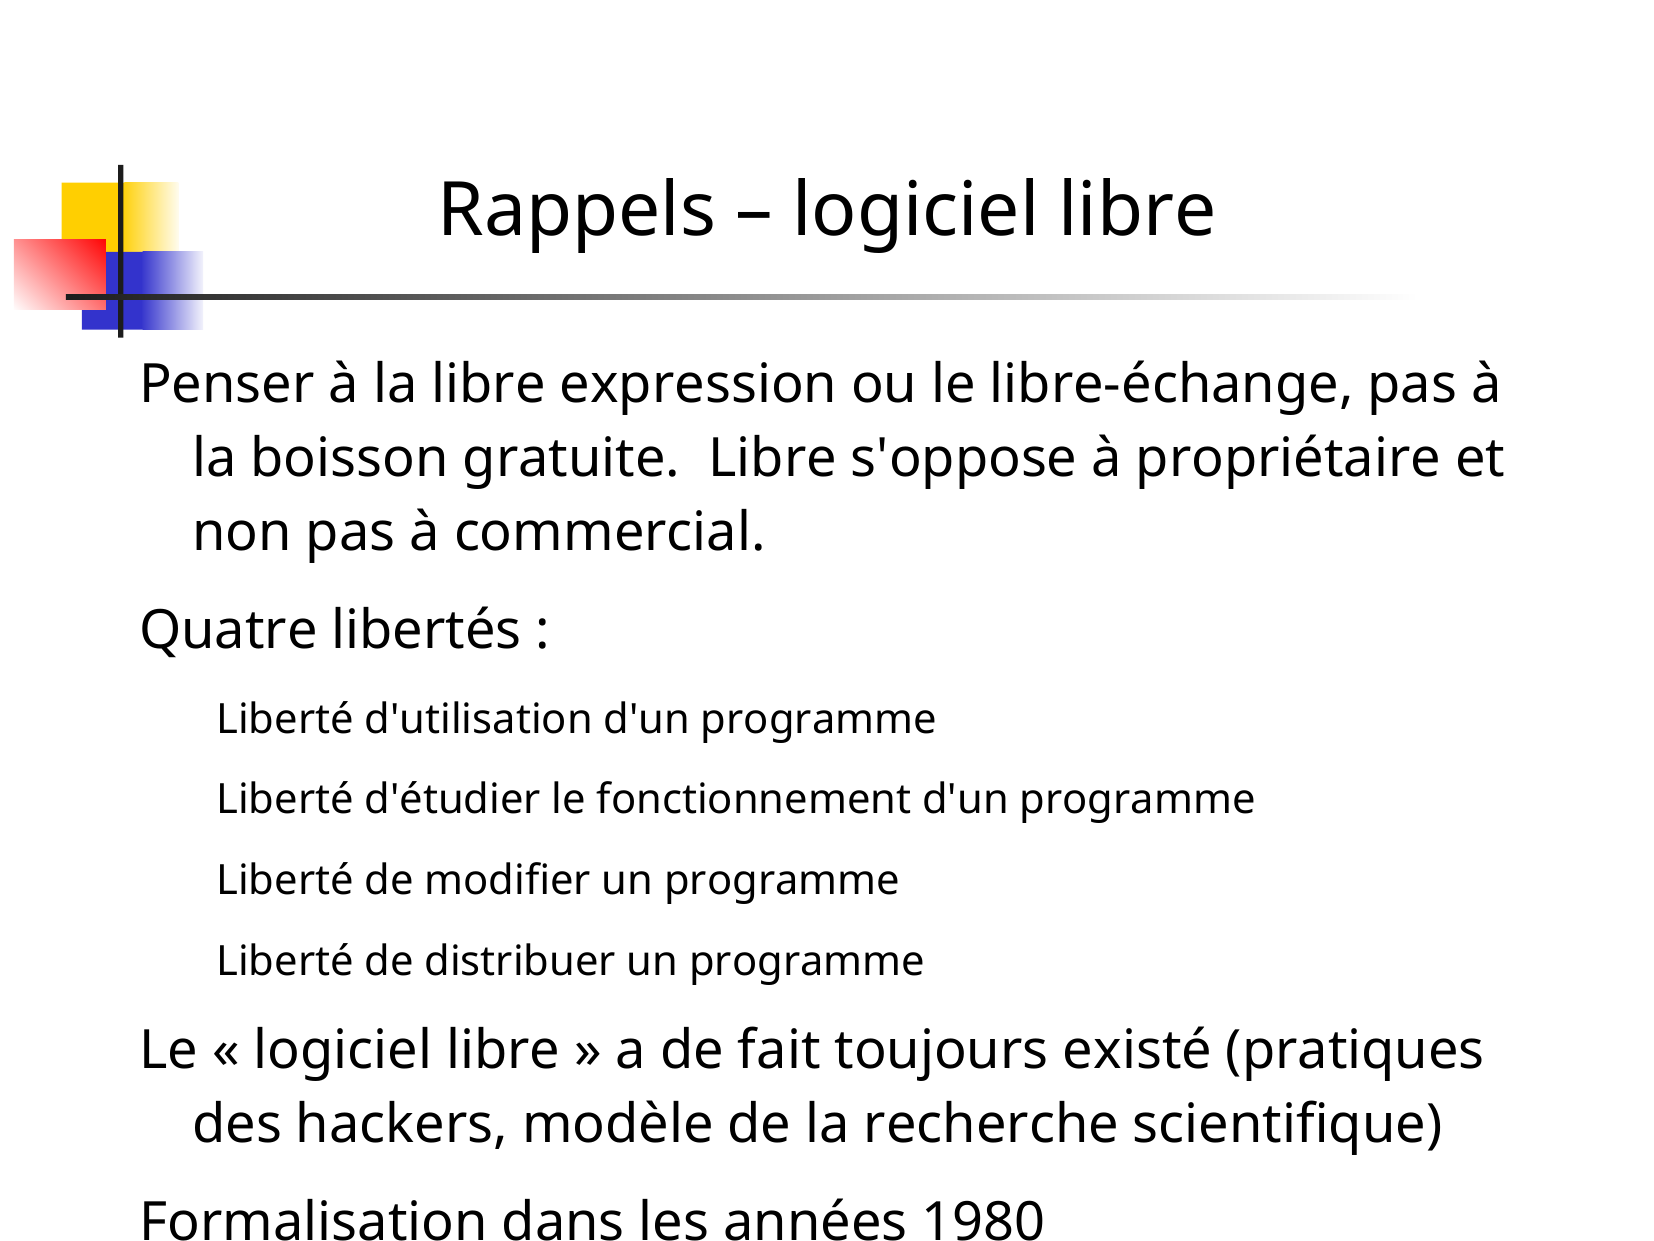

# Rappels – logiciel libre
Penser à la libre expression ou le libre-échange, pas à la boisson gratuite. Libre s'oppose à propriétaire et non pas à commercial.
Quatre libertés :
Liberté d'utilisation d'un programme
Liberté d'étudier le fonctionnement d'un programme
Liberté de modifier un programme
Liberté de distribuer un programme
Le « logiciel libre » a de fait toujours existé (pratiques des hackers, modèle de la recherche scientifique)
Formalisation dans les années 1980